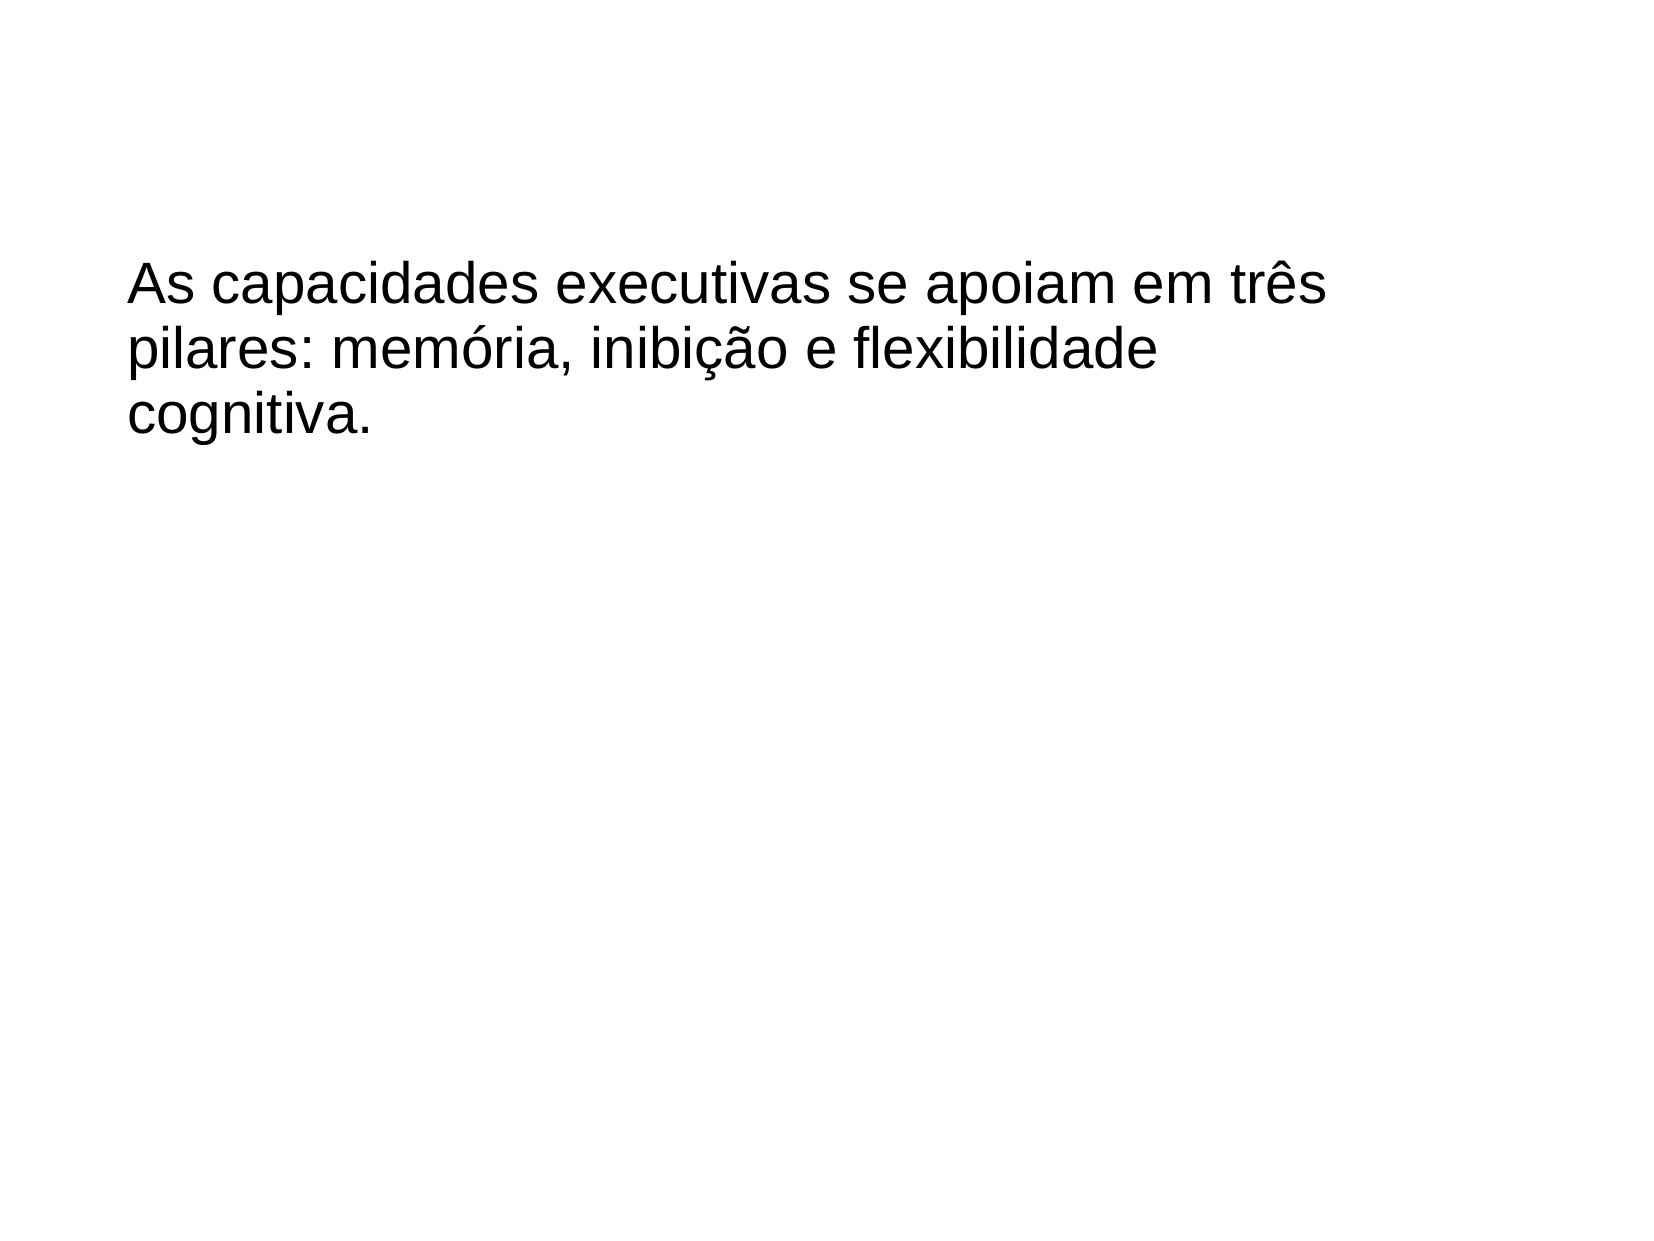

As capacidades executivas se apoiam em três pilares: memória, inibição e flexibilidade
cognitiva.